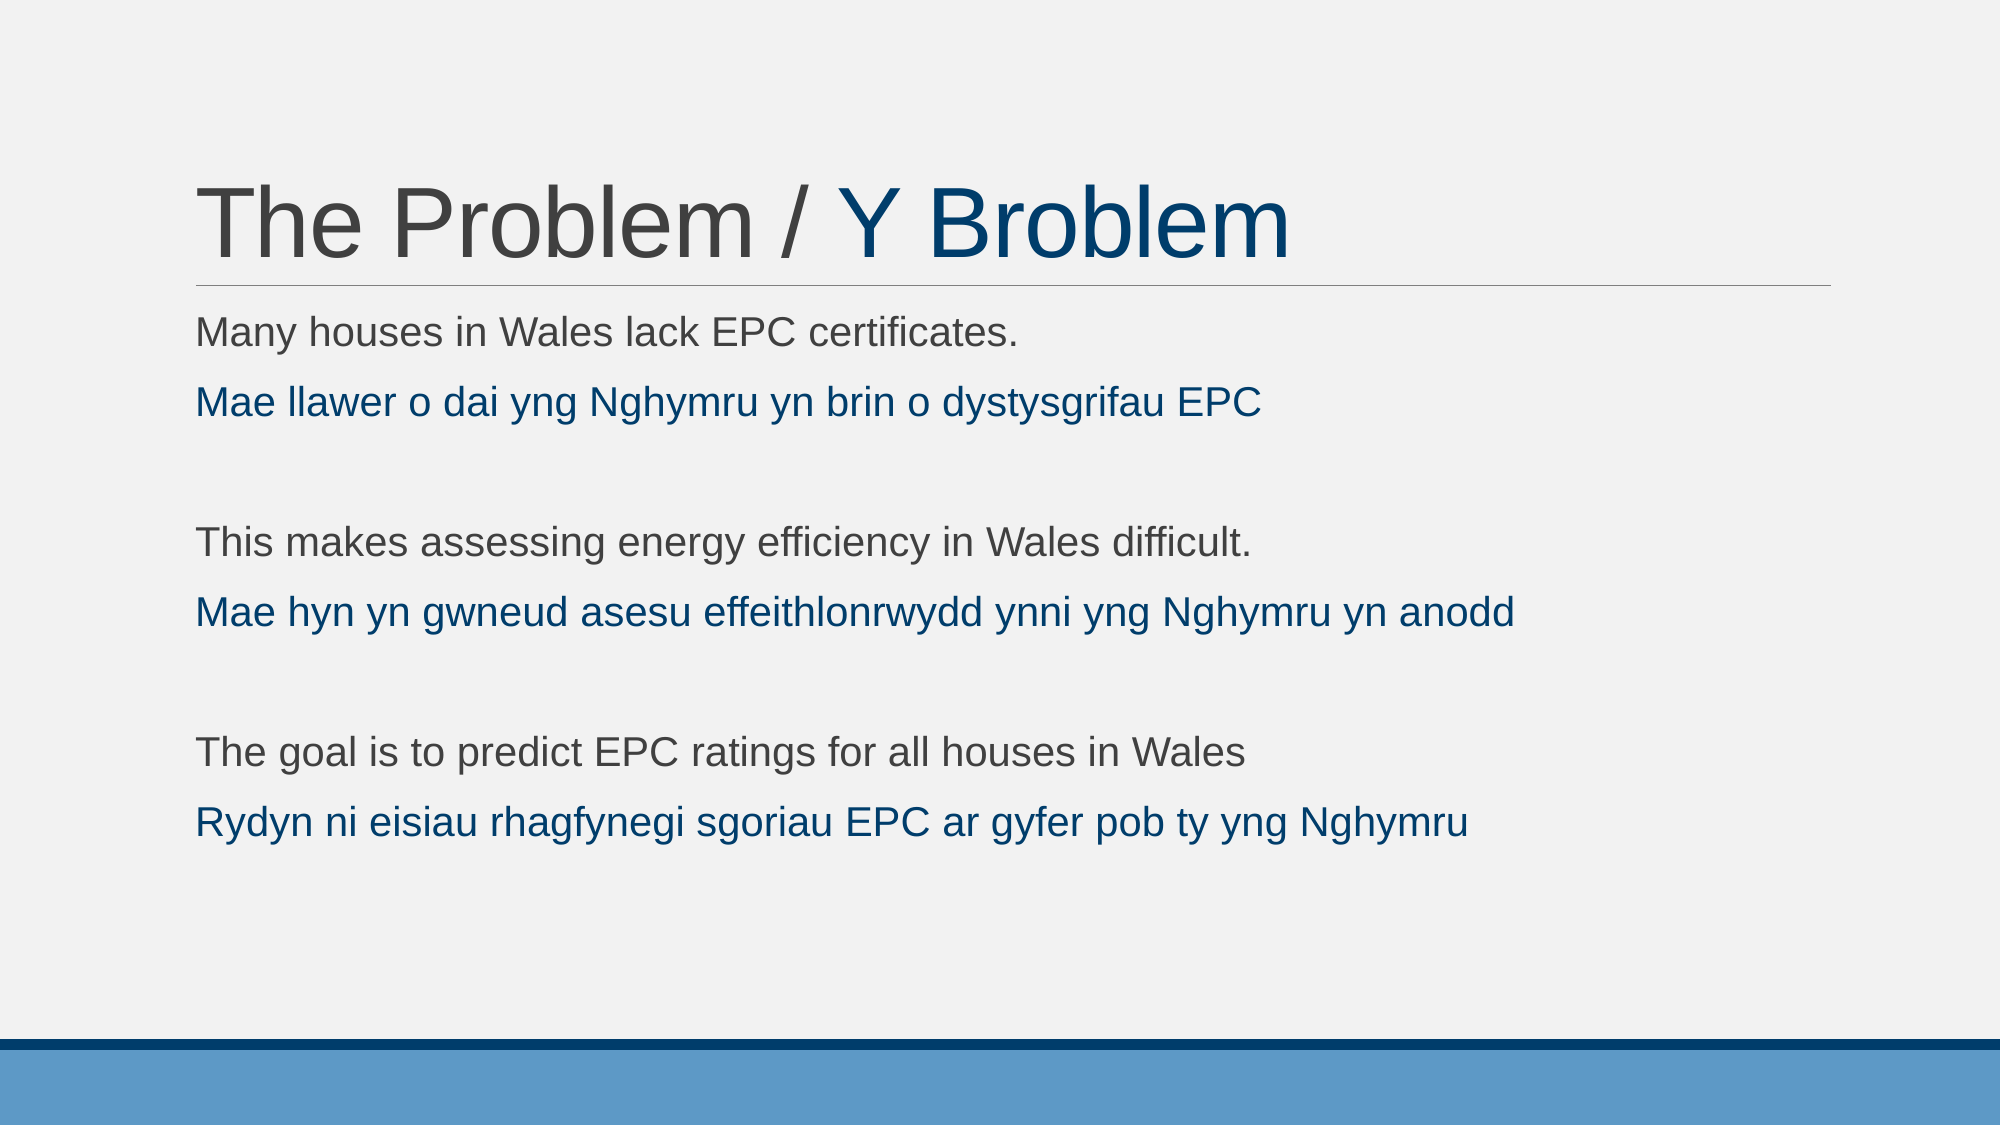

# The Problem / Y Broblem
Many houses in Wales lack EPC certificates.
Mae llawer o dai yng Nghymru yn brin o dystysgrifau EPC
This makes assessing energy efficiency in Wales difficult.
Mae hyn yn gwneud asesu effeithlonrwydd ynni yng Nghymru yn anodd
The goal is to predict EPC ratings for all houses in Wales
Rydyn ni eisiau rhagfynegi sgoriau EPC ar gyfer pob ty yng Nghymru